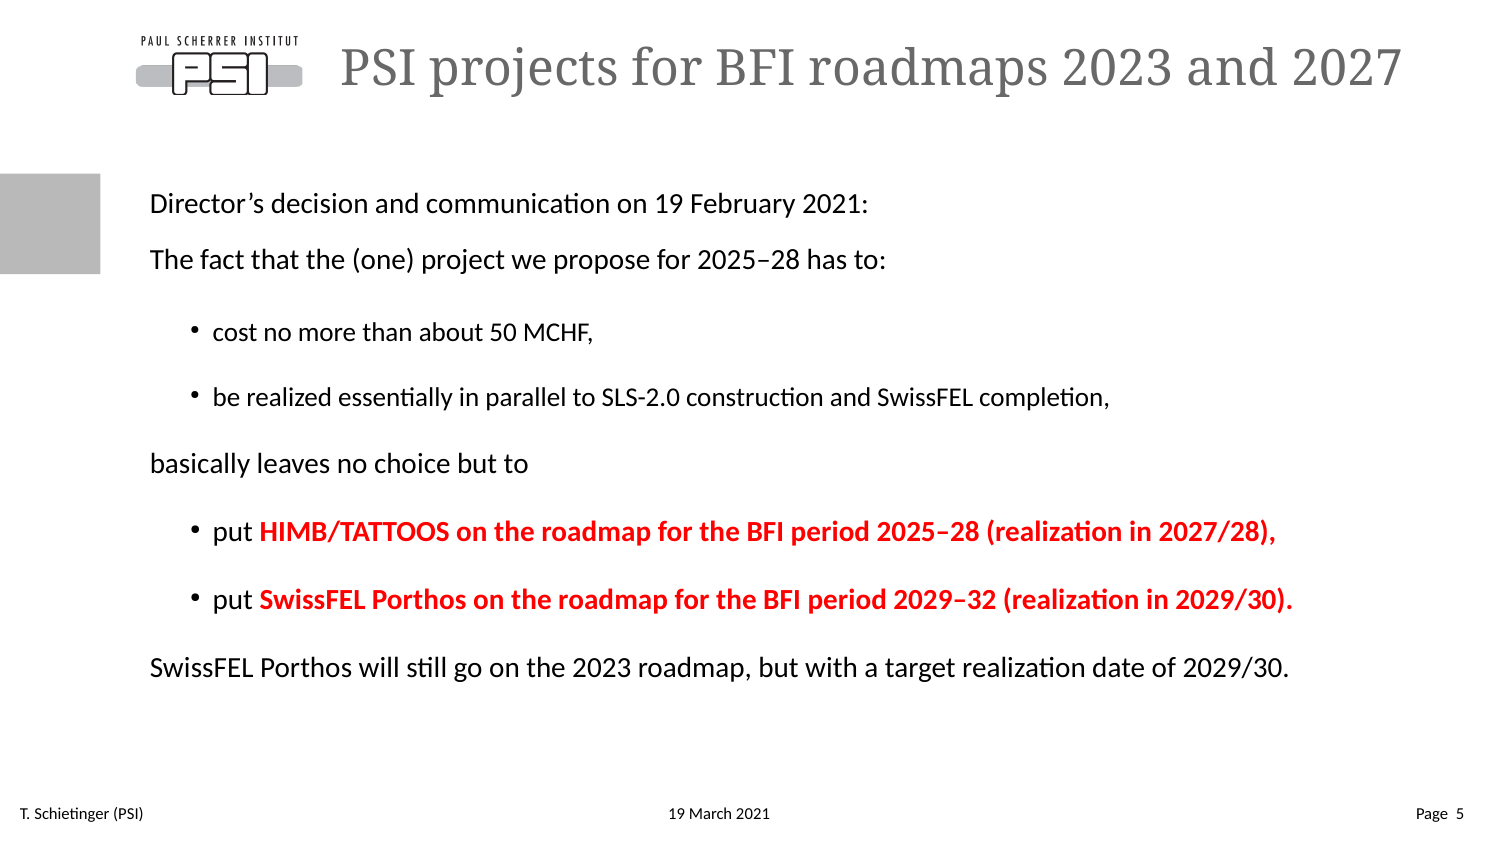

PSI projects for BFI roadmaps 2023 and 2027
# Director’s decision and communication on 19 February 2021:
The fact that the (one) project we propose for 2025–28 has to:
cost no more than about 50 MCHF,
be realized essentially in parallel to SLS-2.0 construction and SwissFEL completion,
basically leaves no choice but to
put HIMB/TATTOOS on the roadmap for the BFI period 2025–28 (realization in 2027/28),
put SwissFEL Porthos on the roadmap for the BFI period 2029–32 (realization in 2029/30).
SwissFEL Porthos will still go on the 2023 roadmap, but with a target realization date of 2029/30.